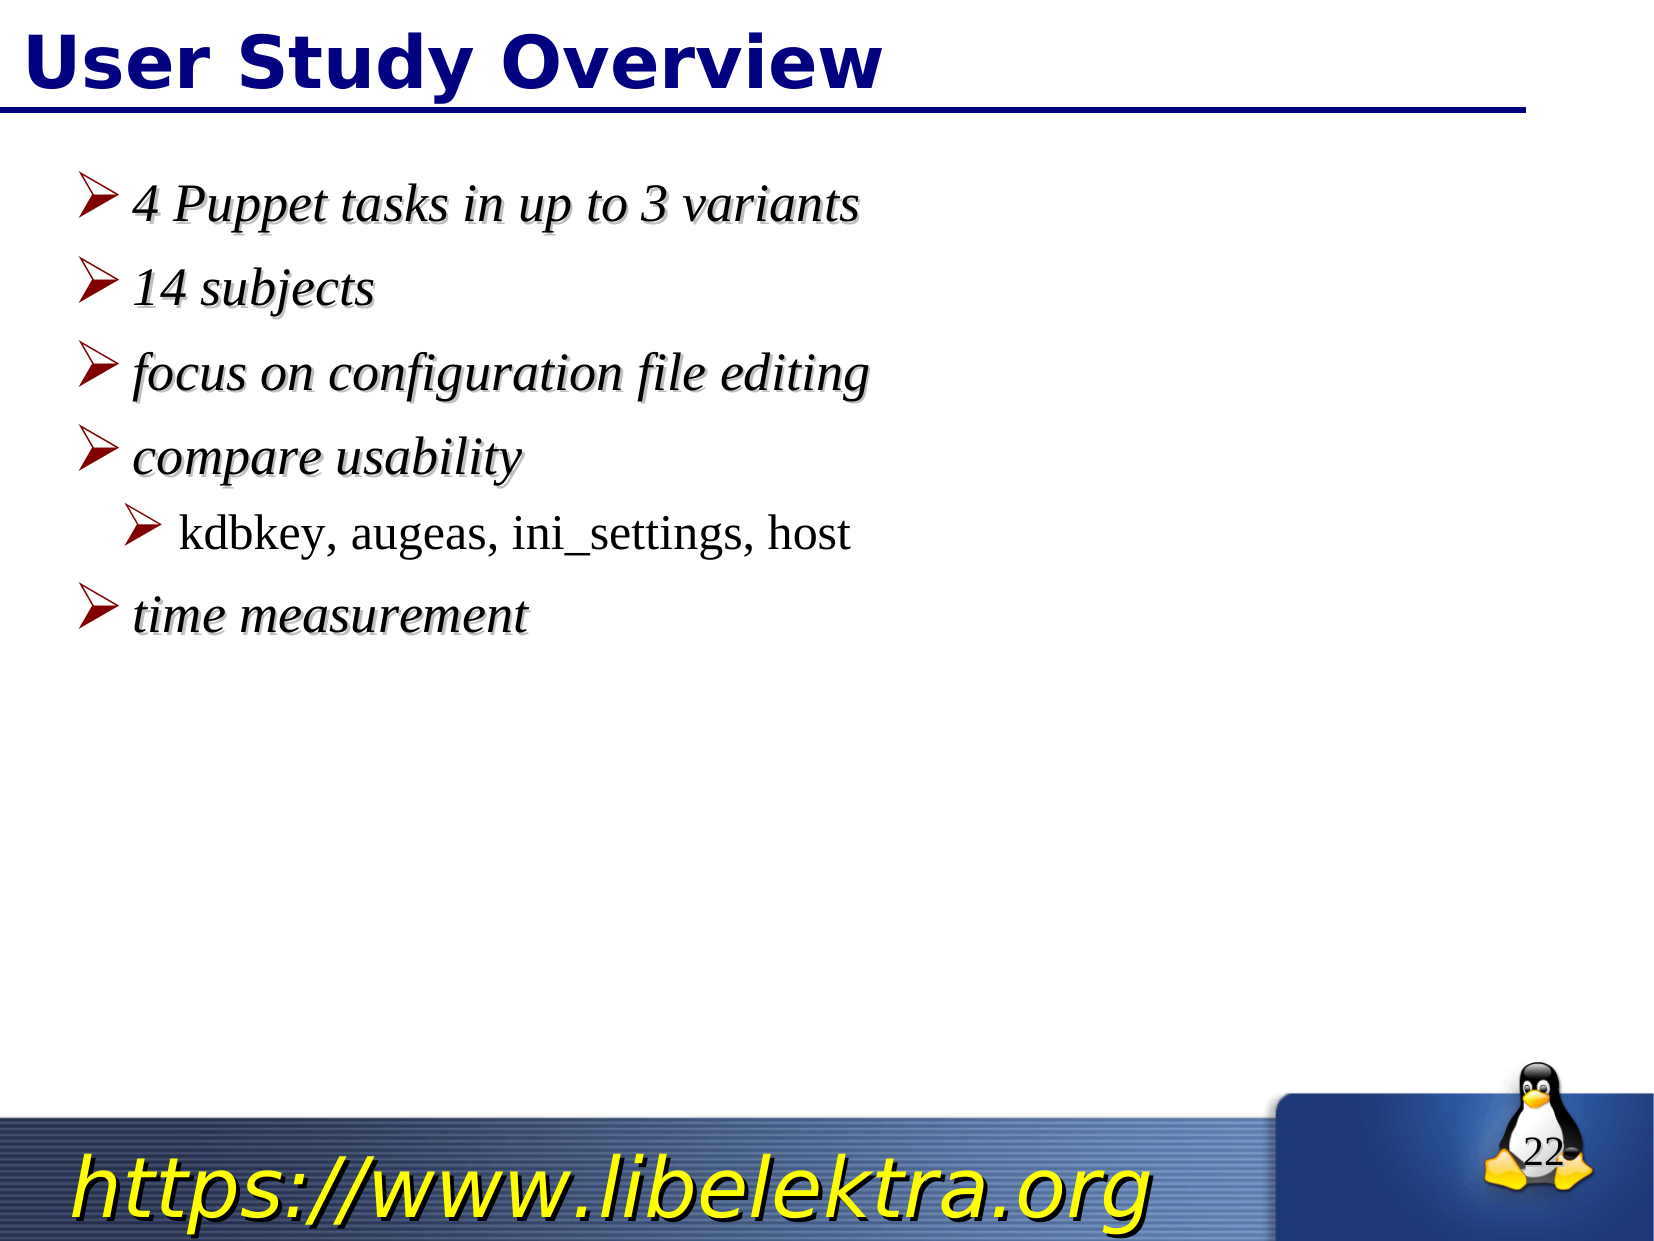

User Study Overview
# 4 Puppet tasks in up to 3 variants
14 subjects
focus on configuration file editing
compare usability
kdbkey, augeas, ini_settings, host
time measurement